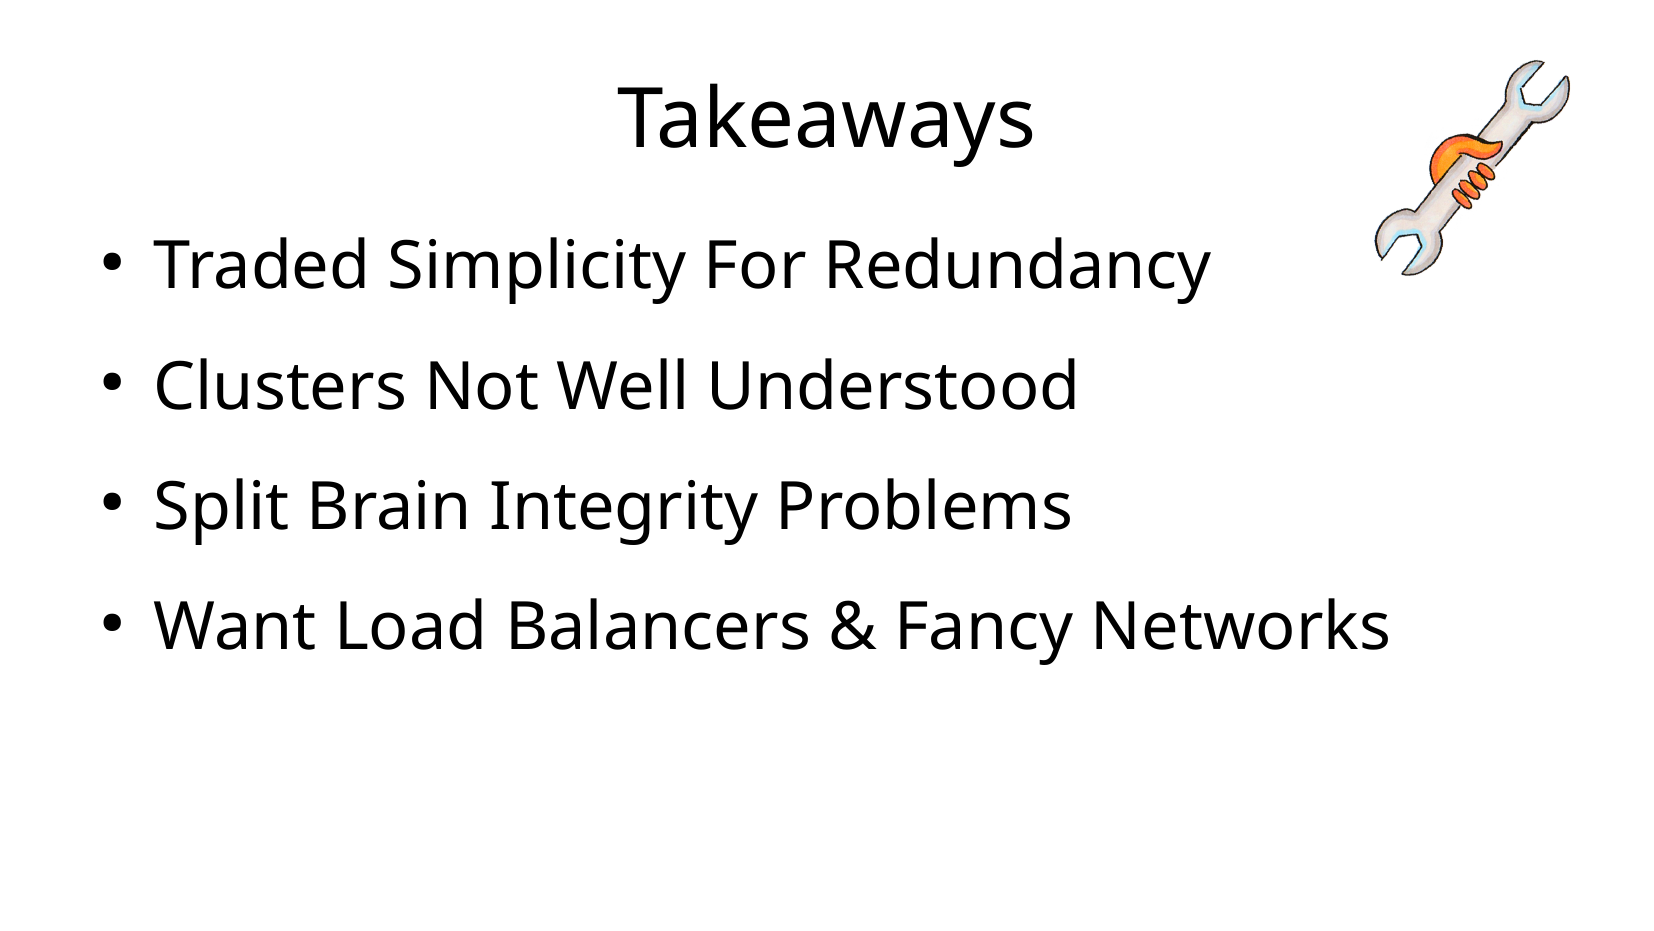

Takeaways
# Traded Simplicity For Redundancy
Clusters Not Well Understood
Split Brain Integrity Problems
Want Load Balancers & Fancy Networks